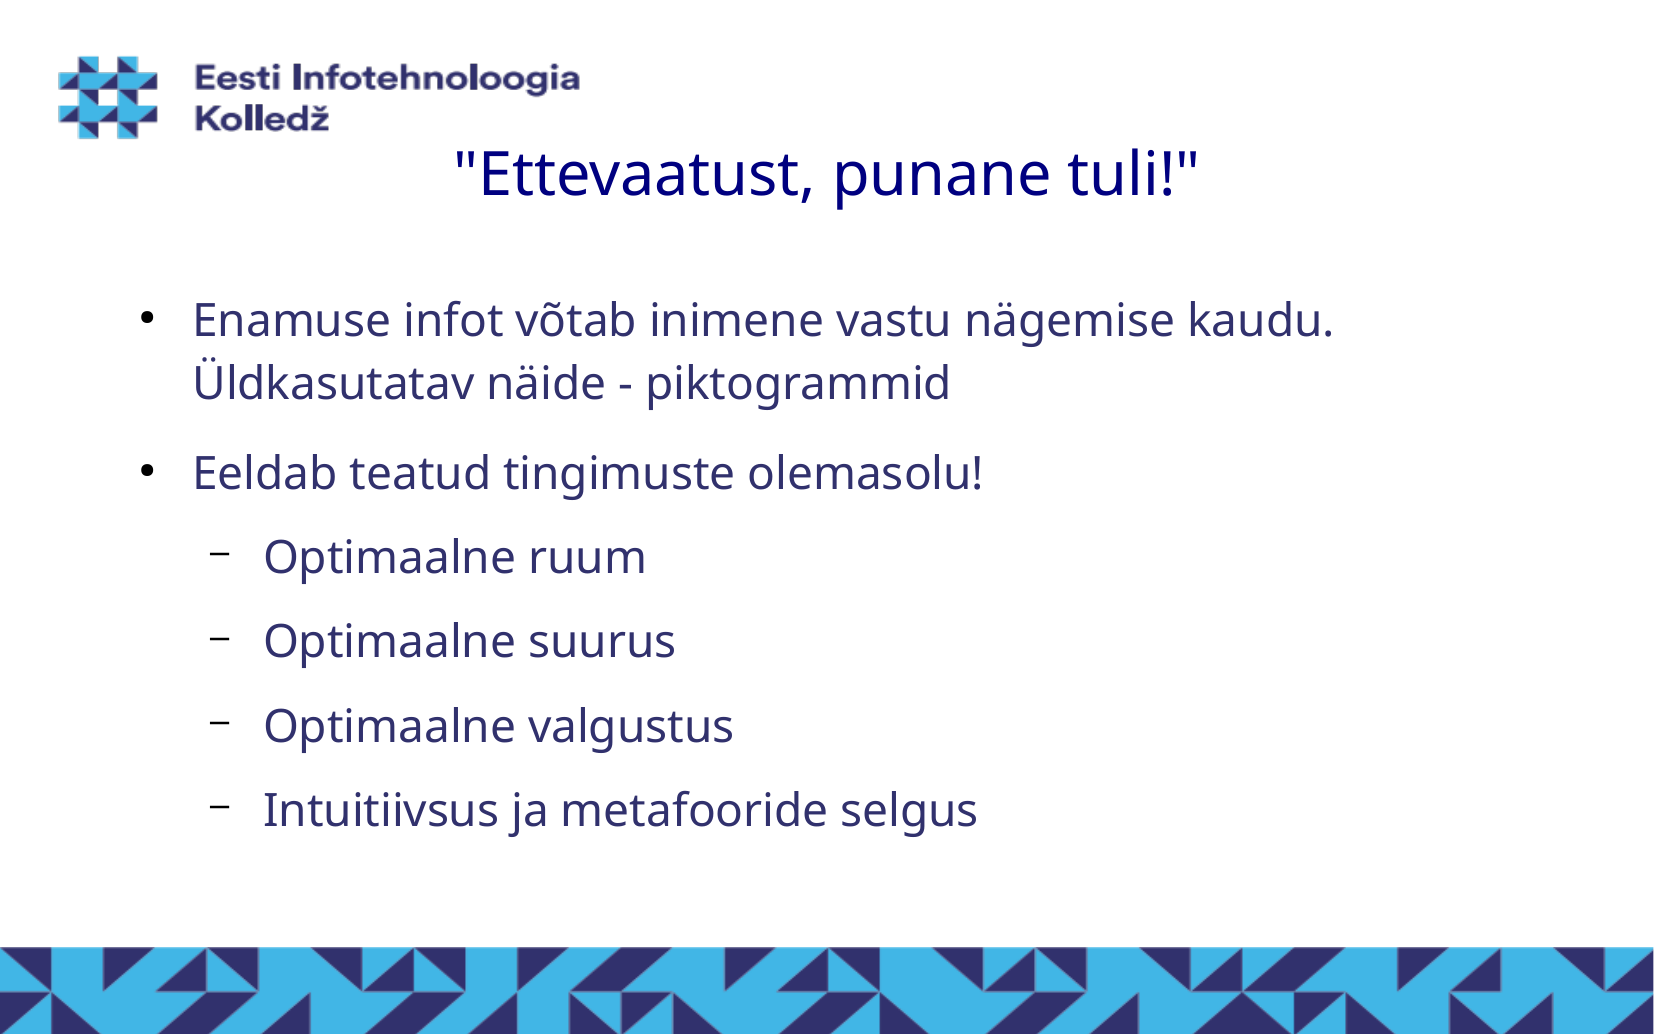

# "Ettevaatust, punane tuli!"
Enamuse infot võtab inimene vastu nägemise kaudu. Üldkasutatav näide - piktogrammid
Eeldab teatud tingimuste olemasolu!
Optimaalne ruum
Optimaalne suurus
Optimaalne valgustus
Intuitiivsus ja metafooride selgus